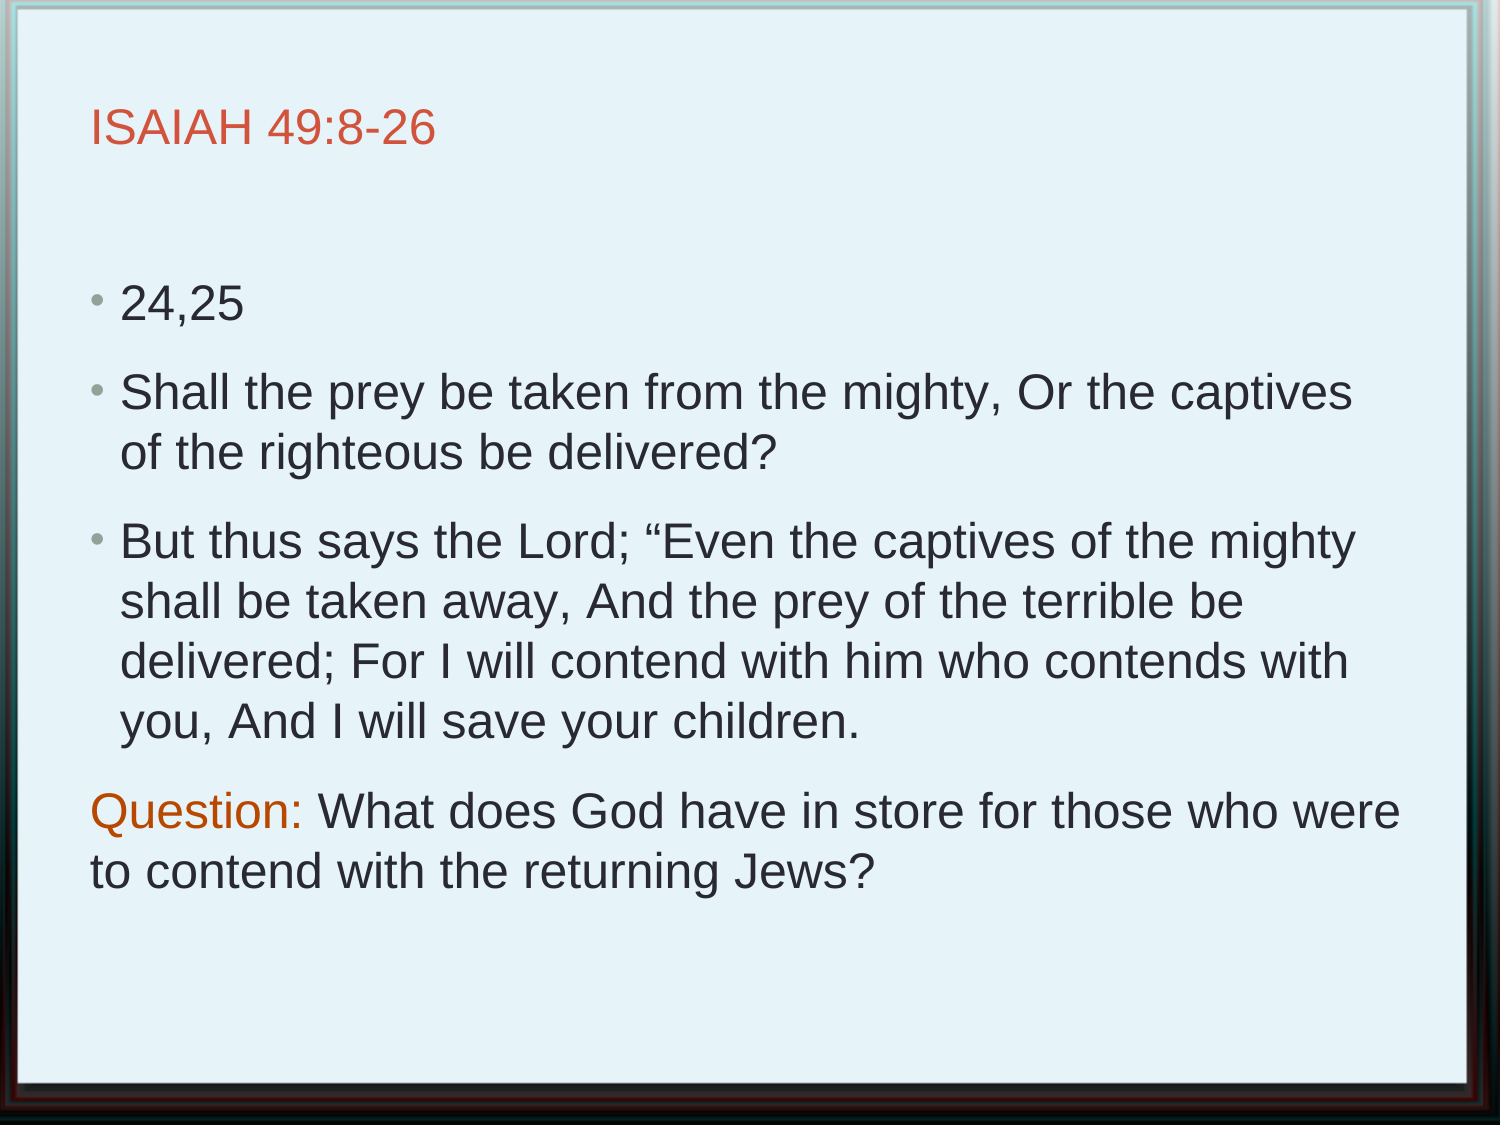

# ISAIAH 49:8-26
24,25
Shall the prey be taken from the mighty, Or the captives of the righteous be delivered?
But thus says the Lord; “Even the captives of the mighty shall be taken away, And the prey of the terrible be delivered; For I will contend with him who contends with you, And I will save your children.
Question: What does God have in store for those who were to contend with the returning Jews?